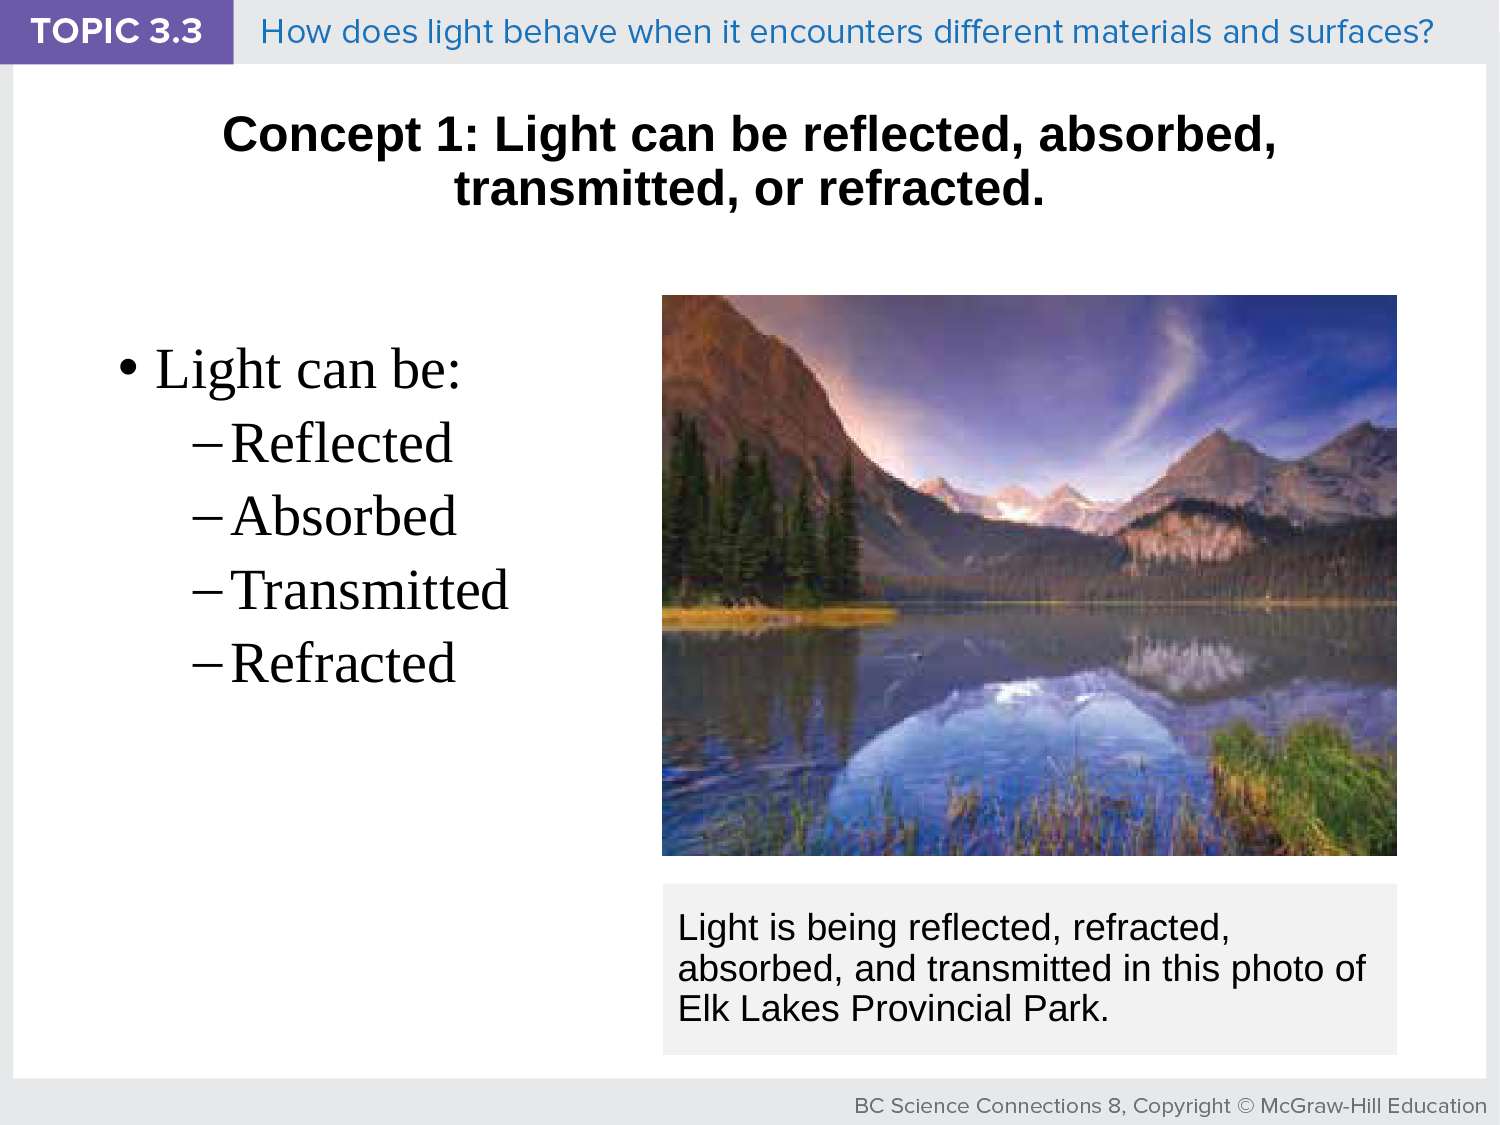

# Concept 1: Light can be reflected, absorbed, transmitted, or refracted.
Light can be:
Reflected
Absorbed
Transmitted
Refracted
Light is being reflected, refracted, absorbed, and transmitted in this photo of Elk Lakes Provincial Park.